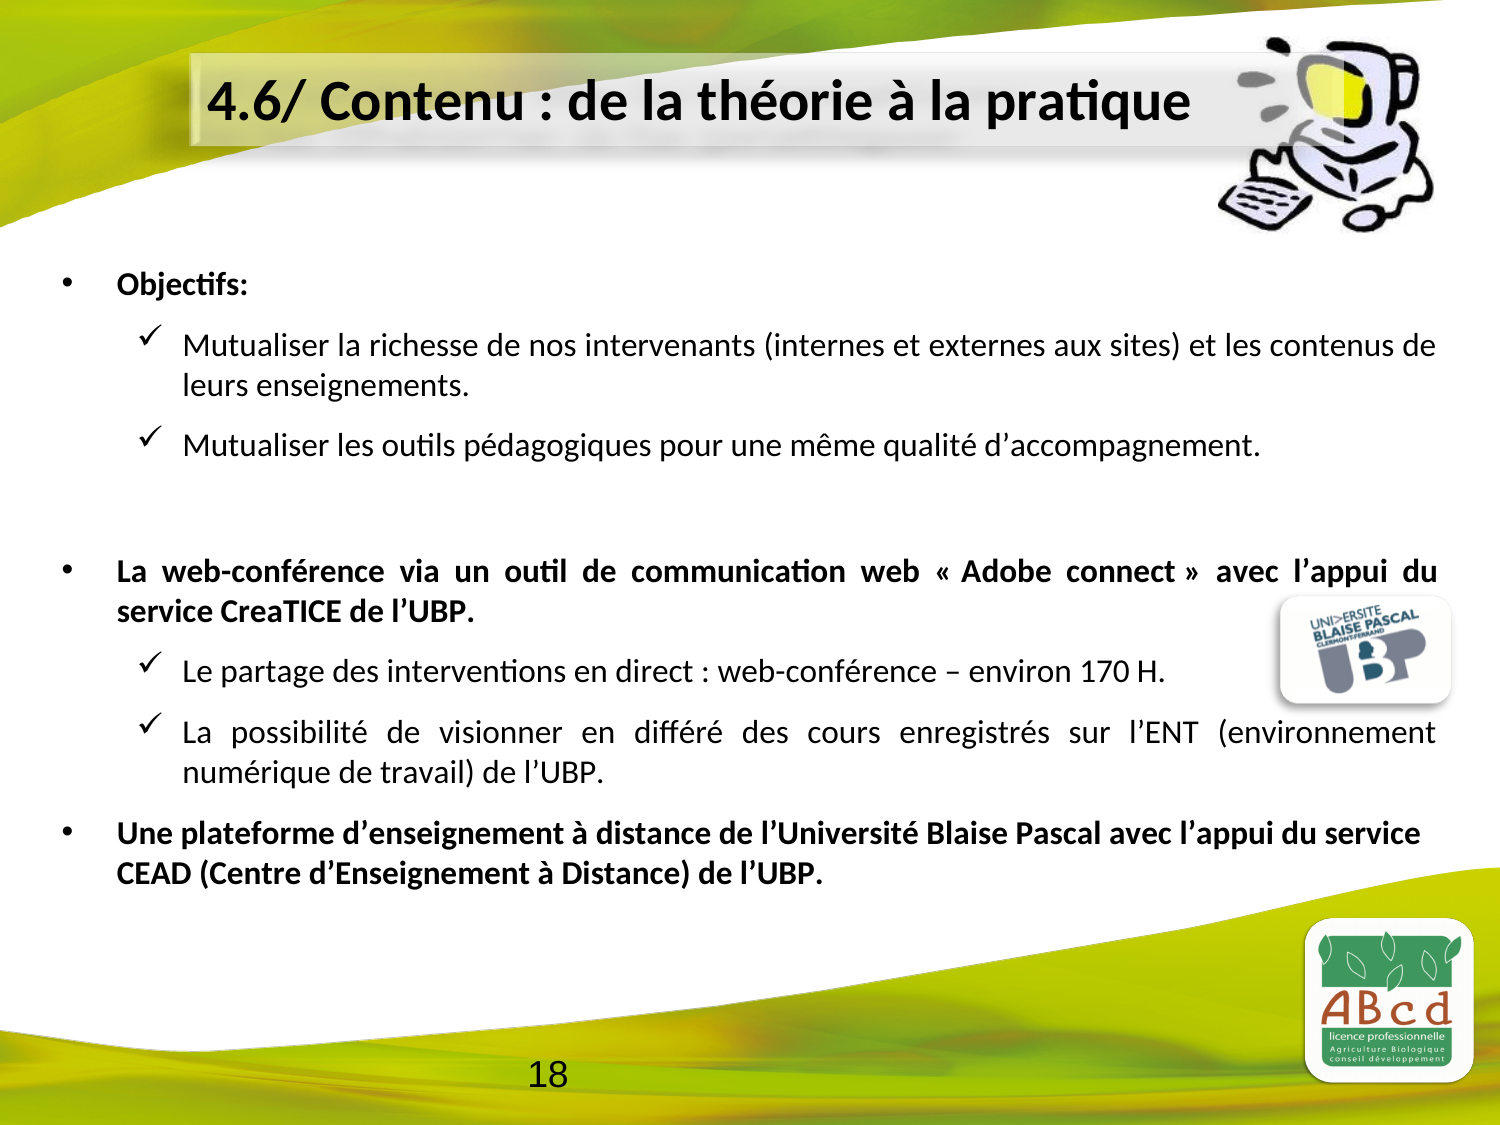

4.6/ Contenu : de la théorie à la pratique
Objectifs:
Mutualiser la richesse de nos intervenants (internes et externes aux sites) et les contenus de leurs enseignements.
Mutualiser les outils pédagogiques pour une même qualité d’accompagnement.
La web-conférence via un outil de communication web « Adobe connect » avec l’appui du service CreaTICE de l’UBP.
Le partage des interventions en direct : web-conférence – environ 170 H.
La possibilité de visionner en différé des cours enregistrés sur l’ENT (environnement numérique de travail) de l’UBP.
Une plateforme d’enseignement à distance de l’Université Blaise Pascal avec l’appui du service CEAD (Centre d’Enseignement à Distance) de l’UBP.